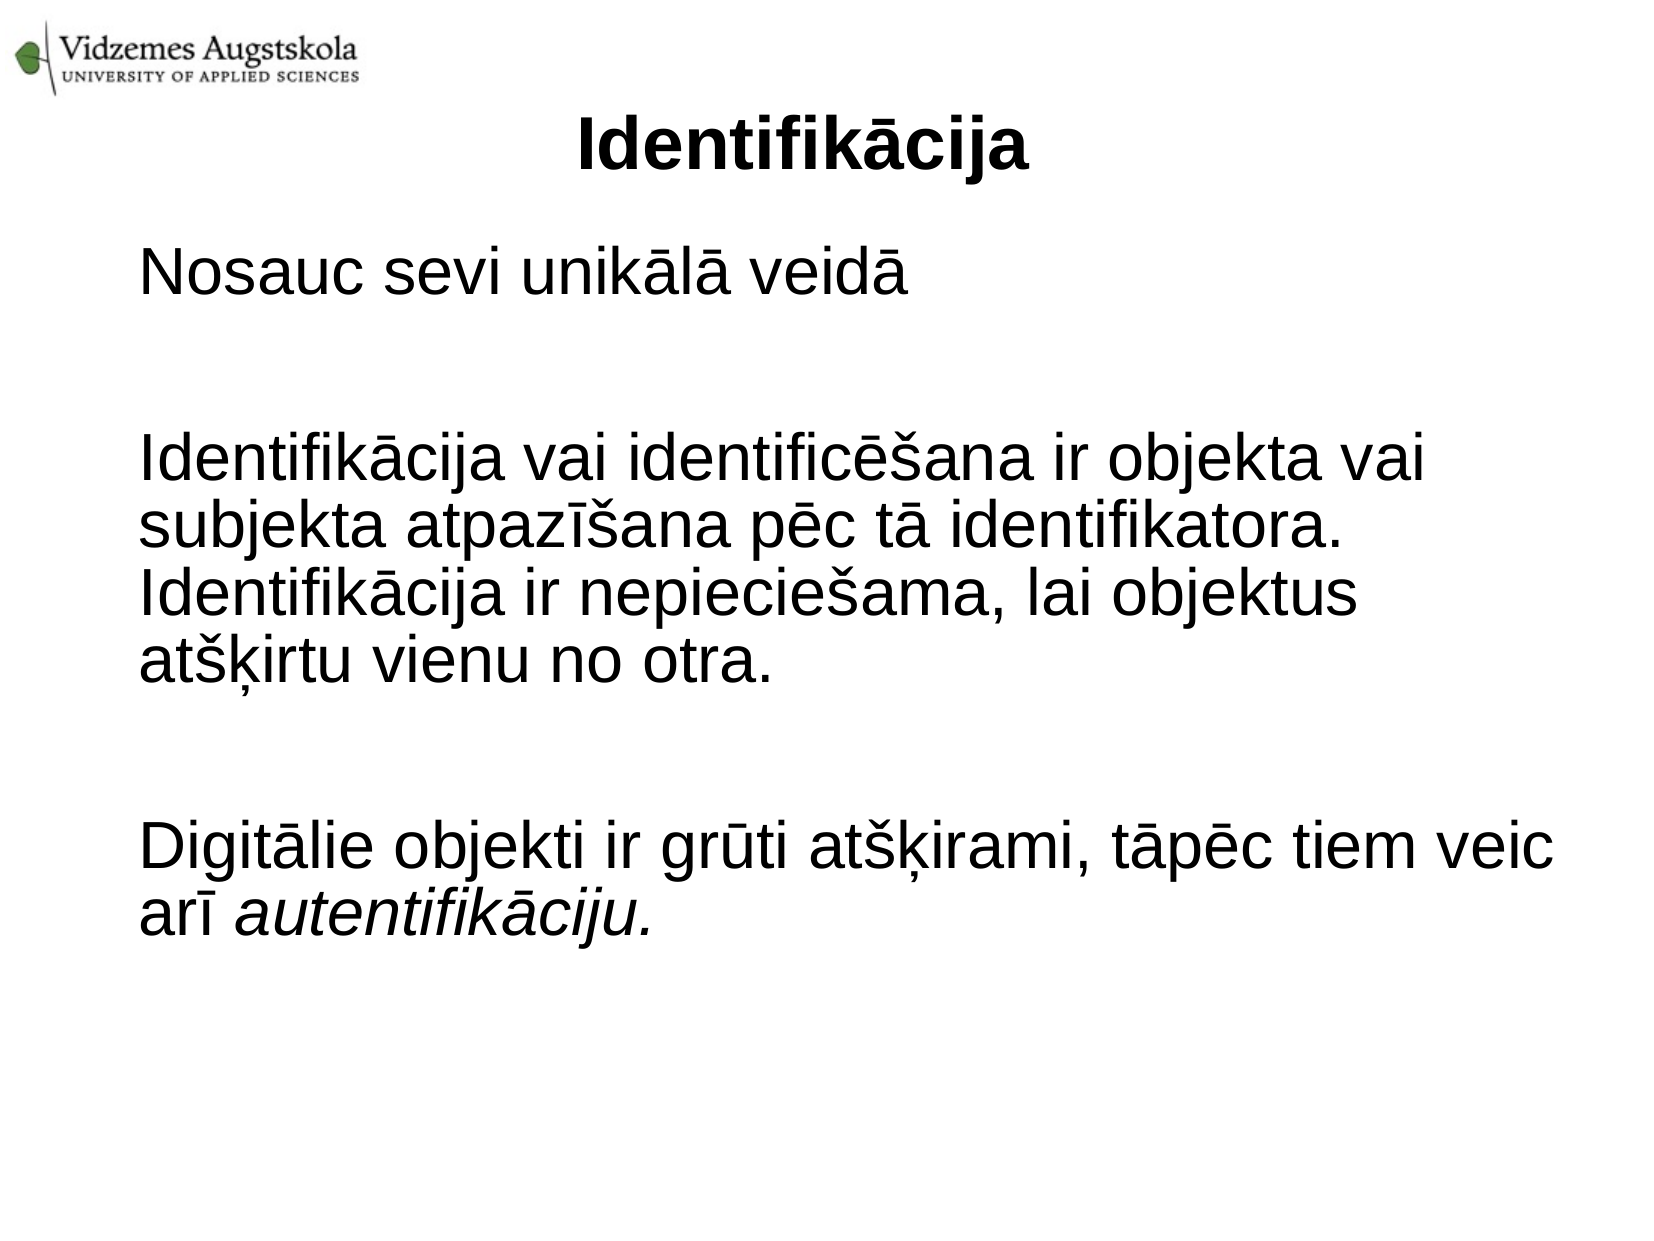

# Identifikācija
Nosauc sevi unikālā veidā
Identifikācija vai identificēšana ir objekta vai subjekta atpazīšana pēc tā identifikatora. Identifikācija ir nepieciešama, lai objektus atšķirtu vienu no otra.
Digitālie objekti ir grūti atšķirami, tāpēc tiem veic arī autentifikāciju.